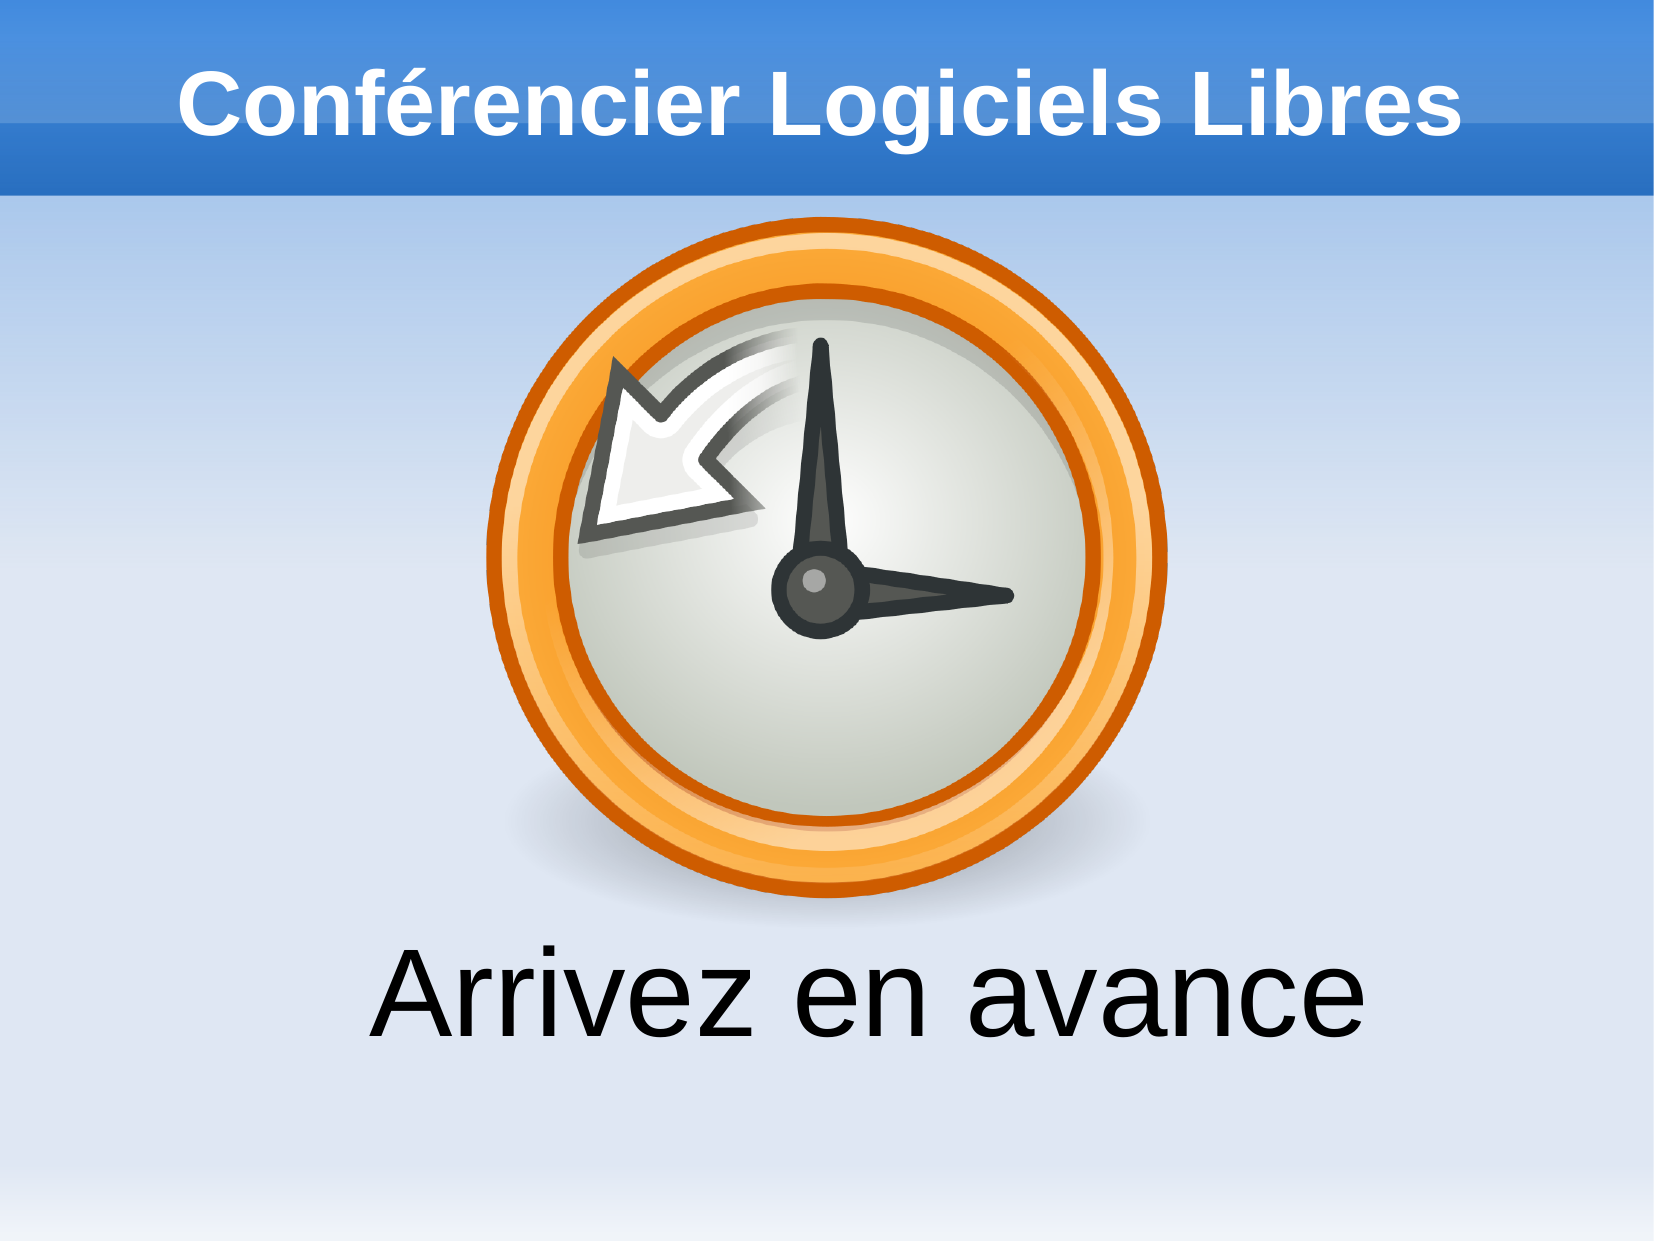

# Conférencier Logiciels Libres
Arrivez en avance